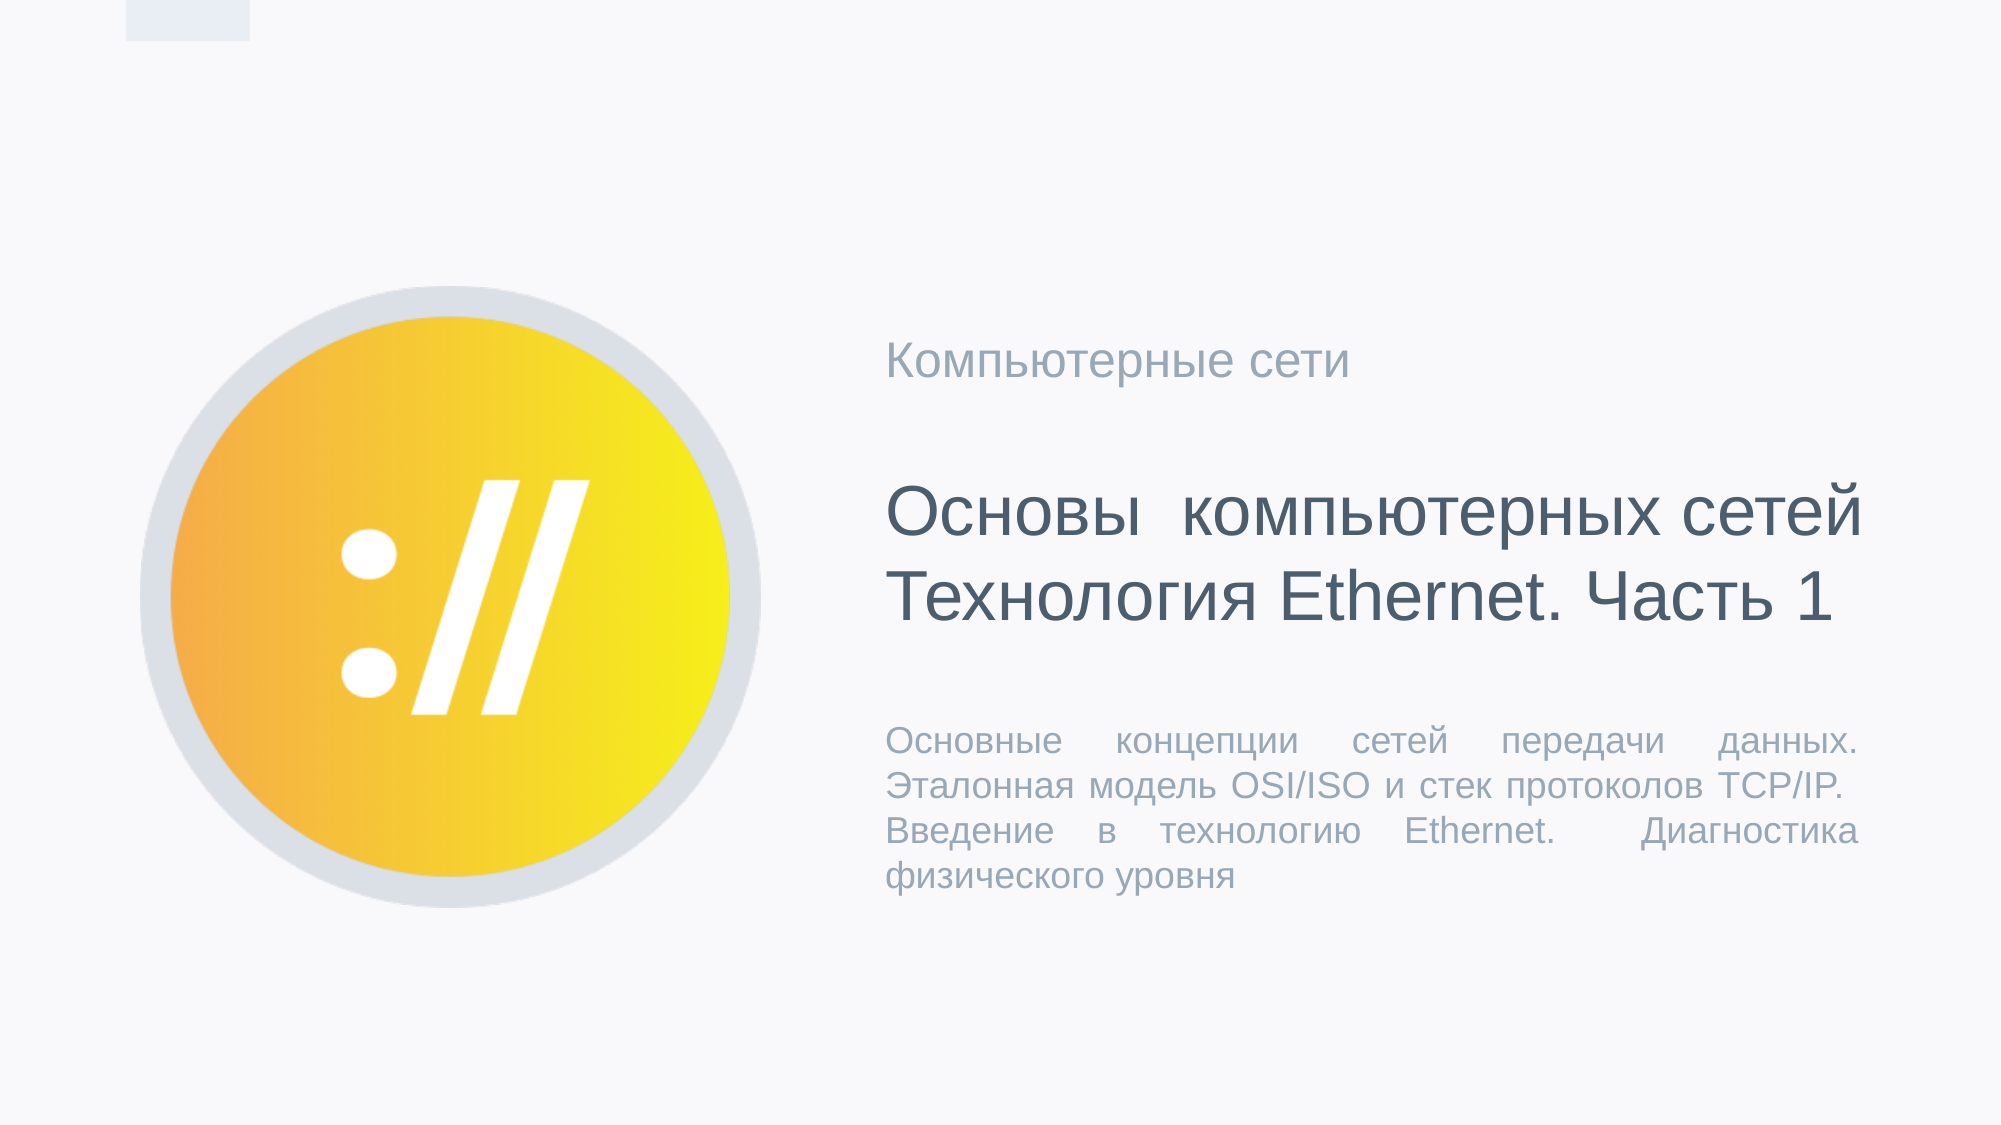

Компьютерные сети
# Основы компьютерных сетей Технология Ethernet. Часть 1
Основные концепции сетей передачи данных. Эталонная модель OSI/ISO и стек протоколов TCP/IP. Введение в технологию Ethernet. Диагностика физического уровня